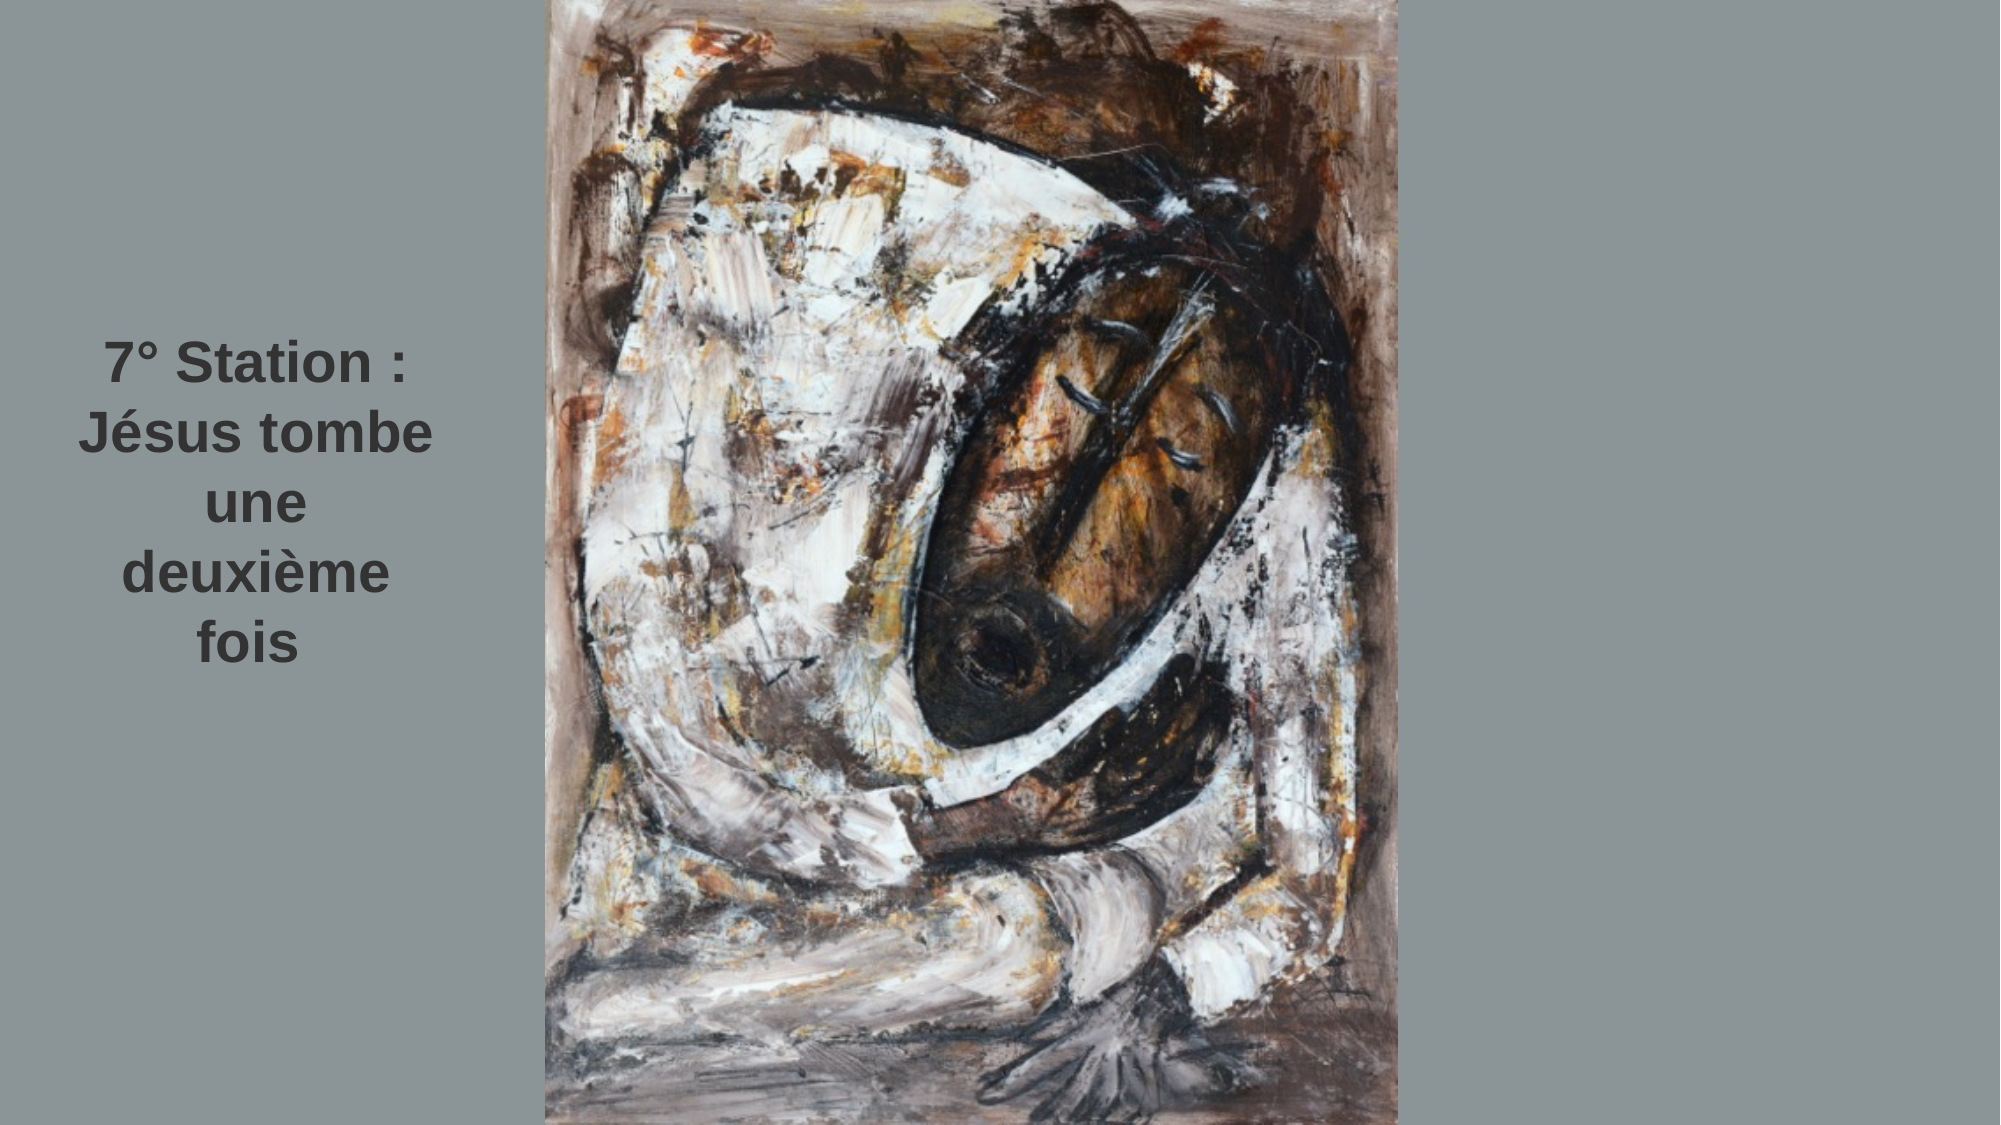

7° Station : Jésus tombe une deuxième fois